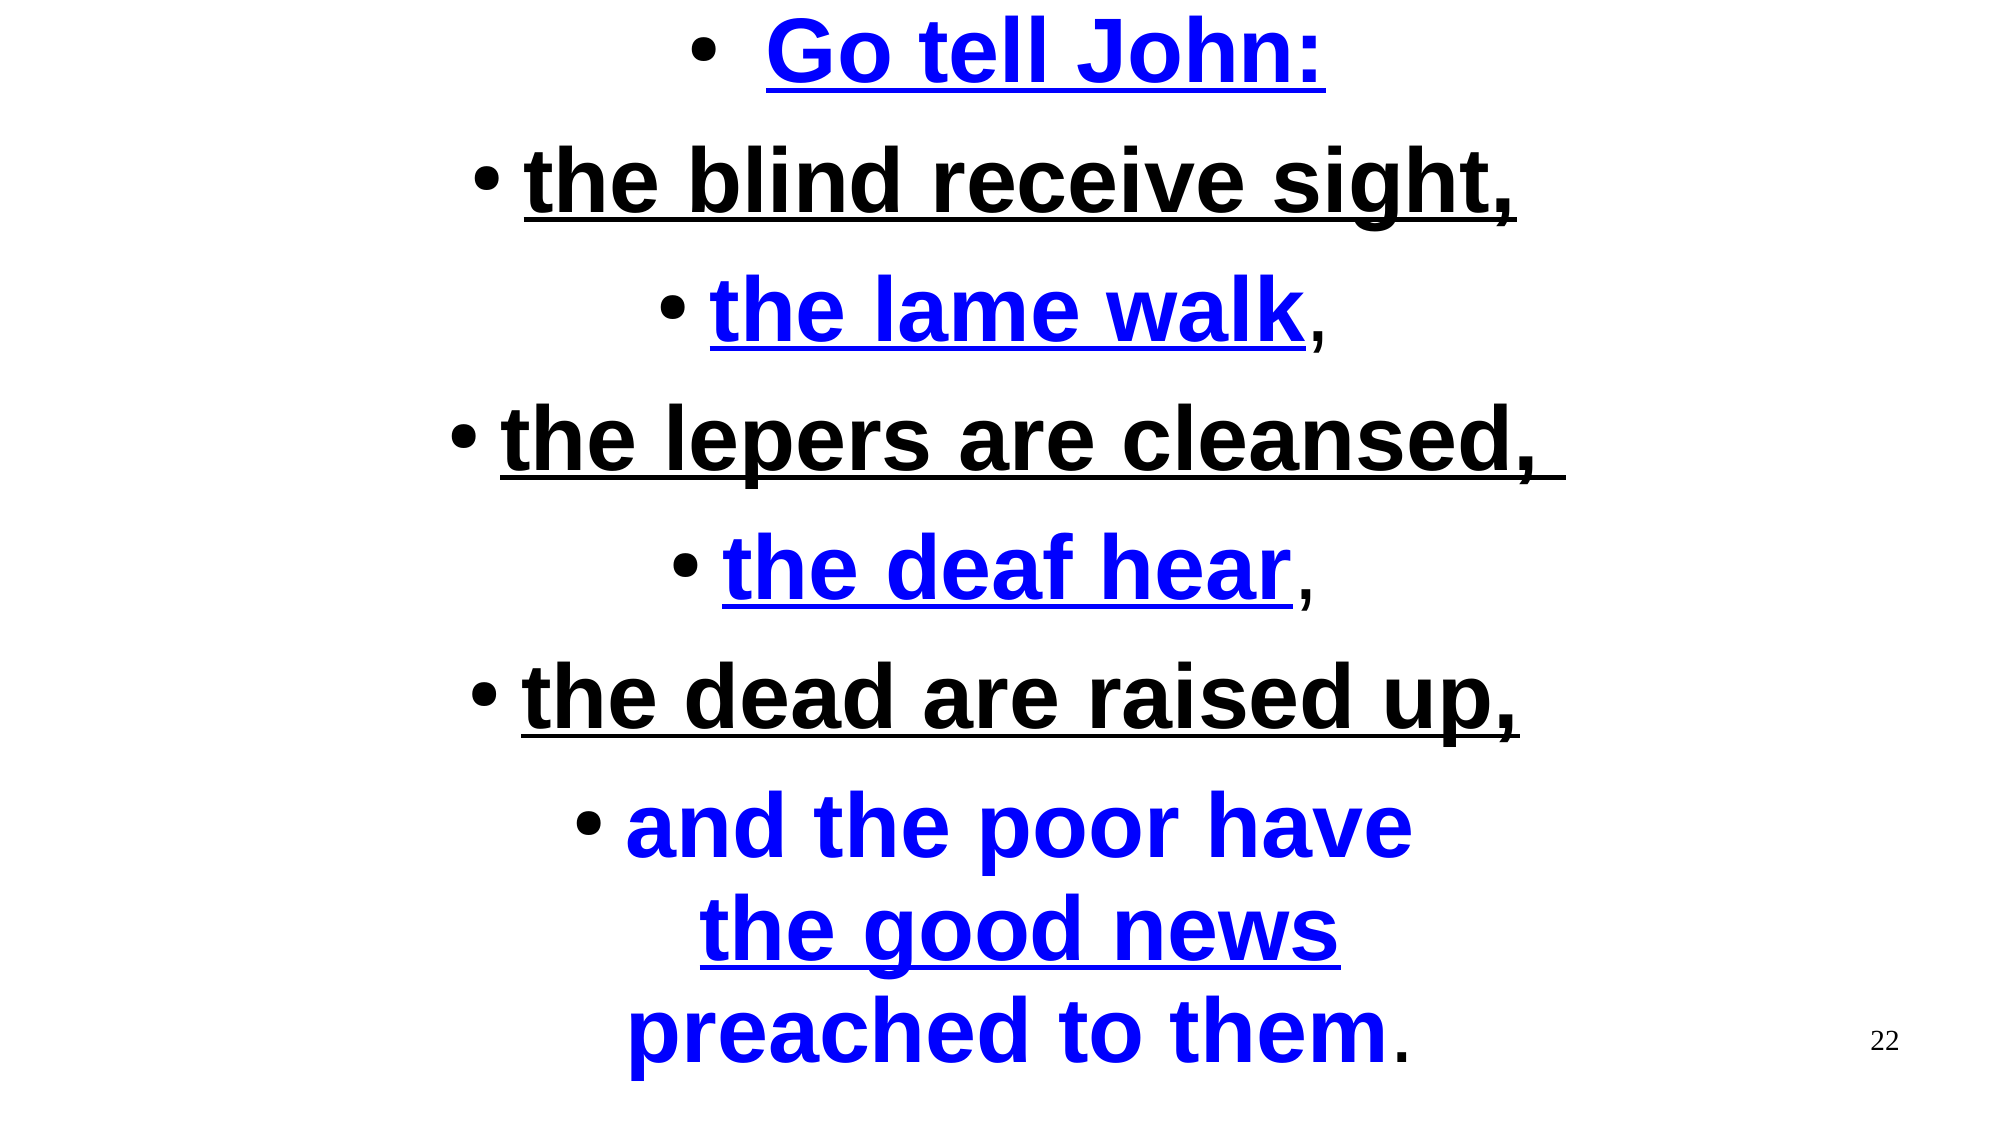

# Go tell John:
the blind receive sight,
the lame walk,
the lepers are cleansed,
the deaf hear,
the dead are raised up,
and the poor have
the good news
preached to them.
22